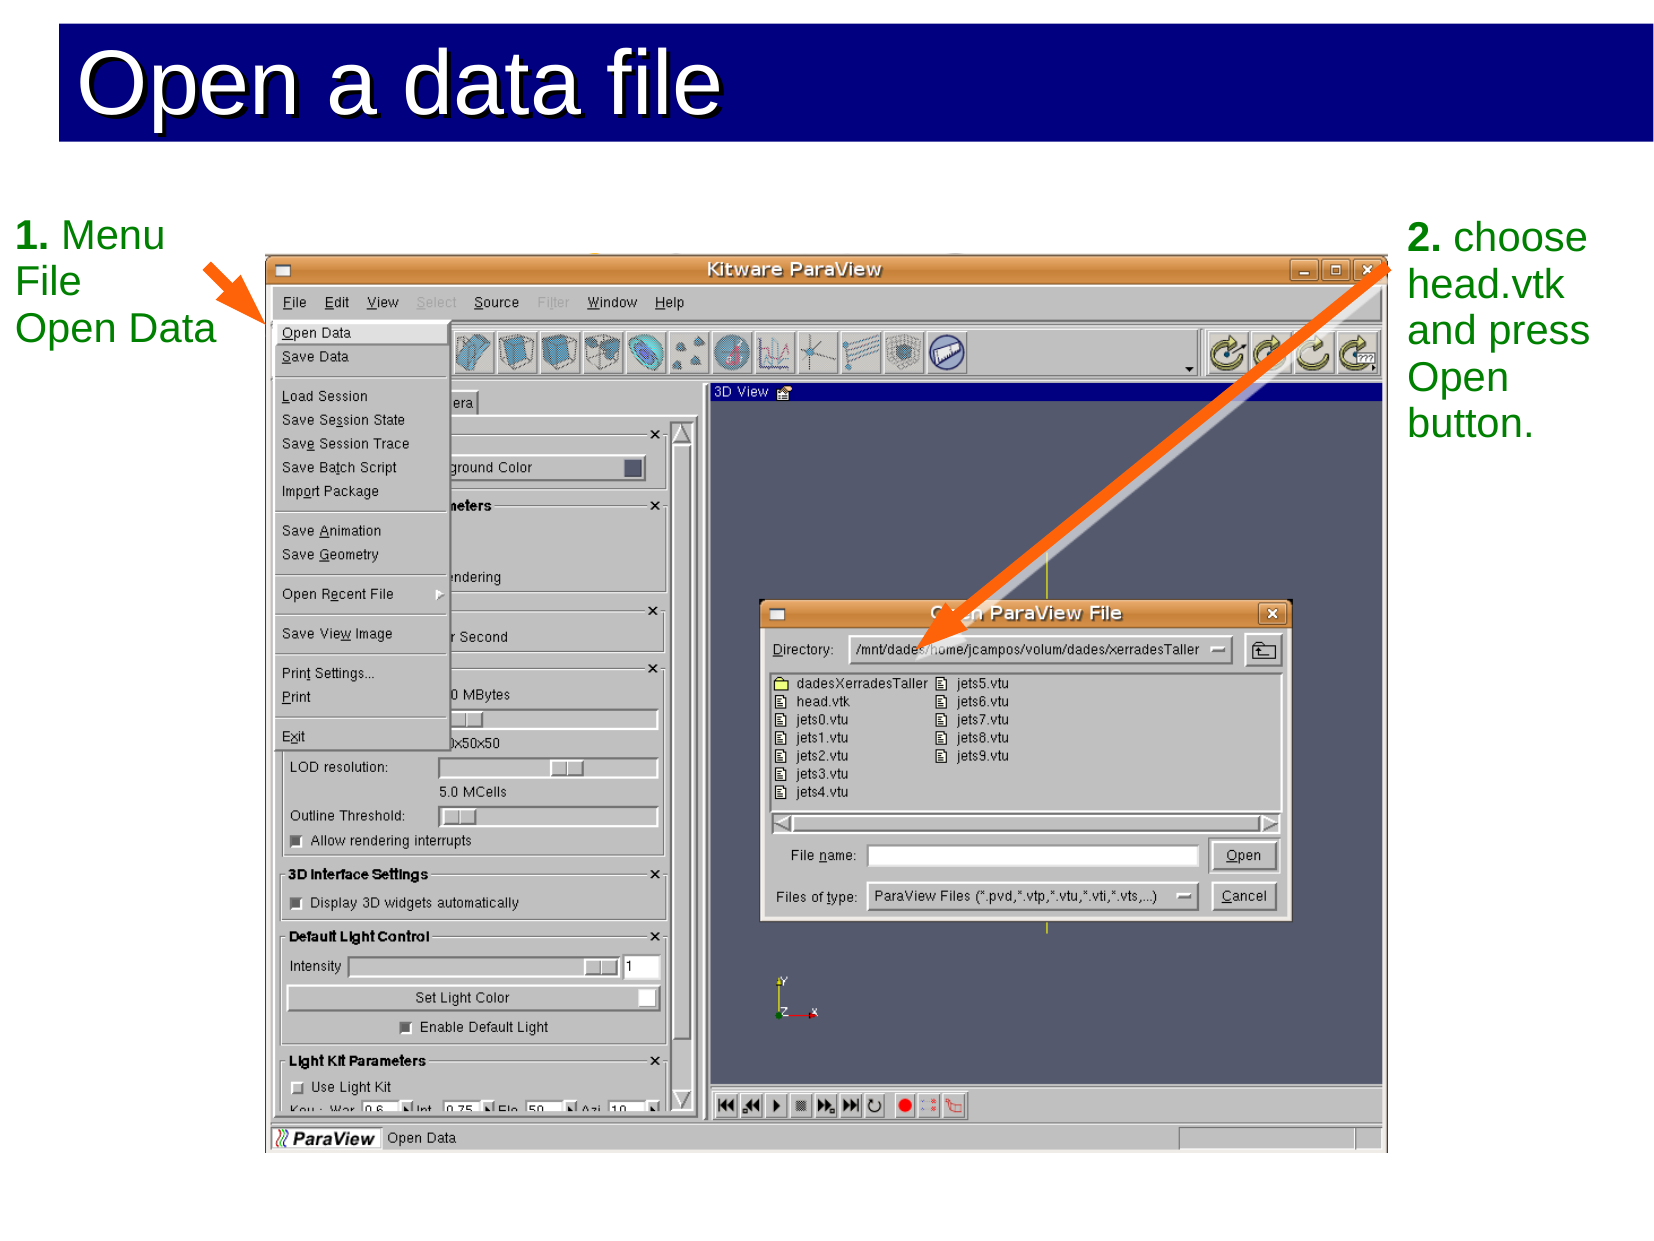

# Open a data file
1. Menu
File
Open Data
2. choose
head.vtk
and press Open button.